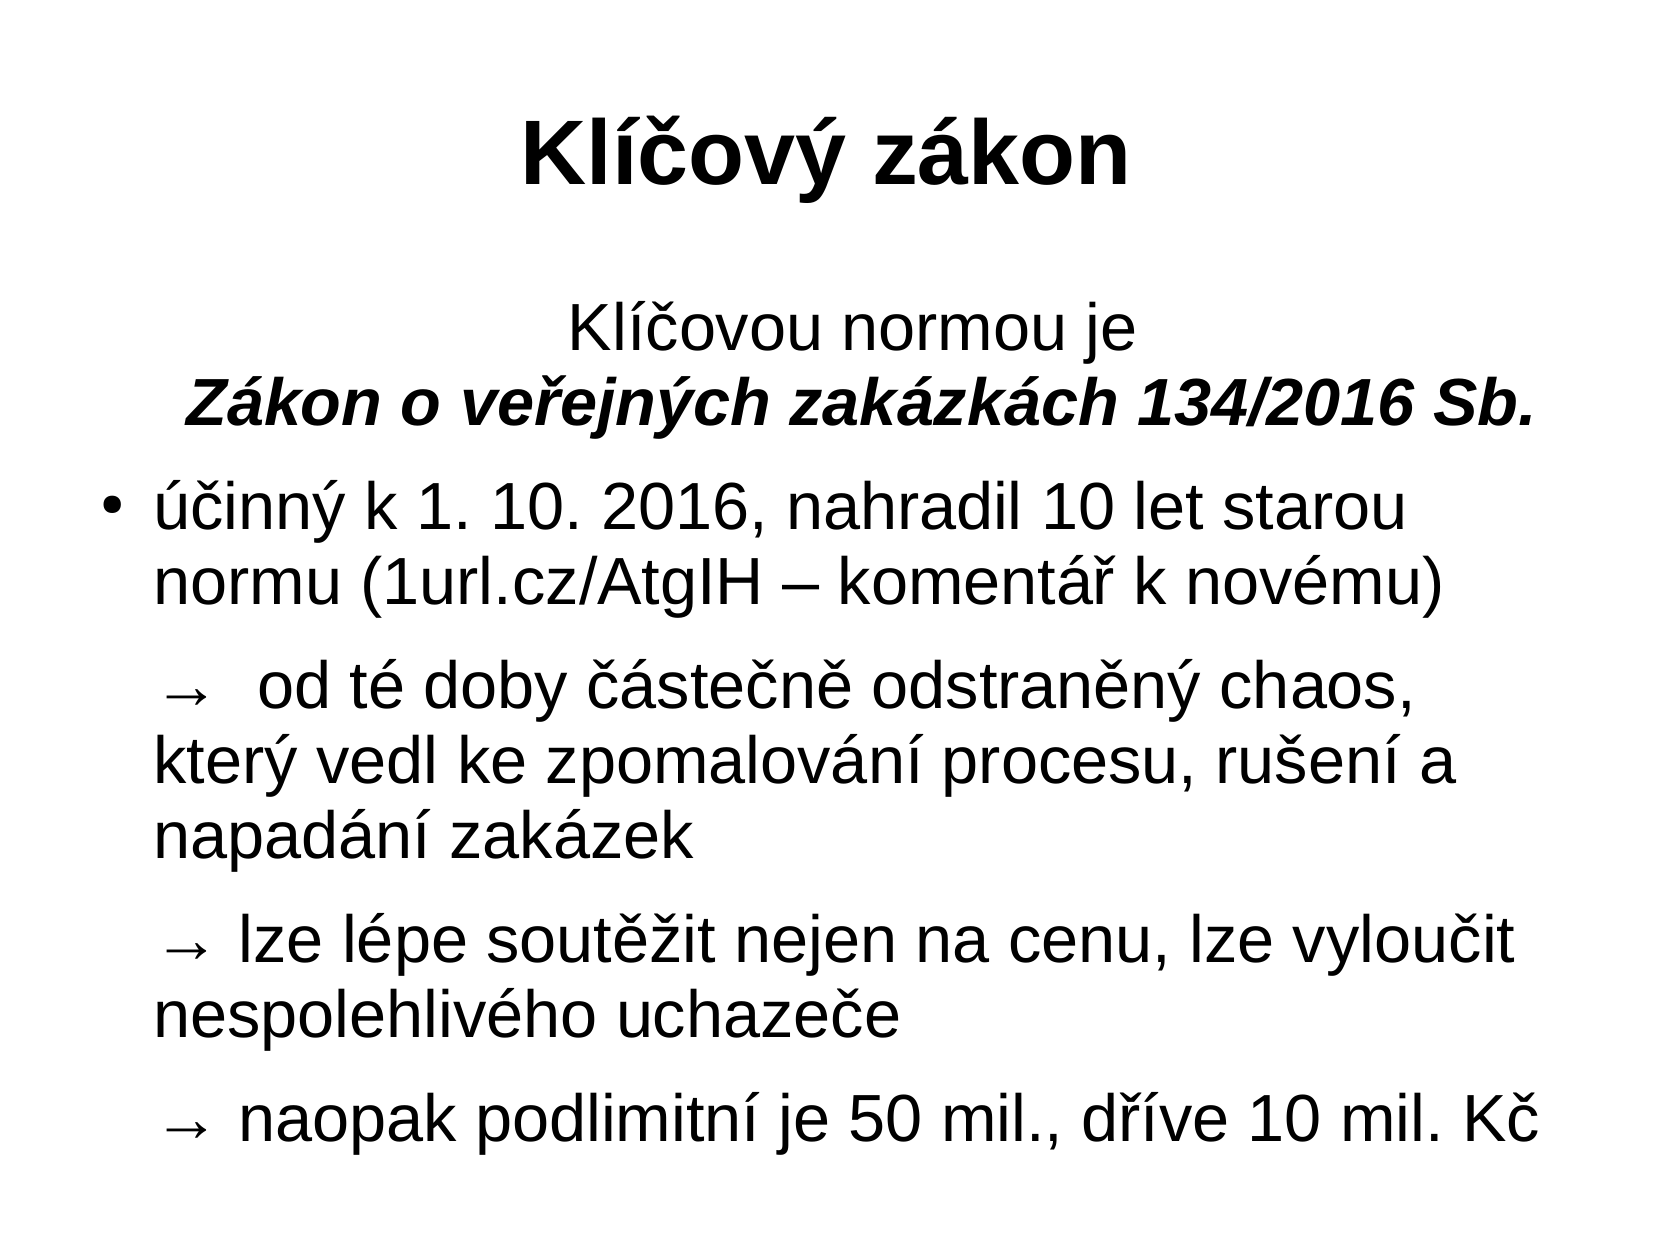

# Klíčový zákon
Klíčovou normou je
Zákon o veřejných zakázkách 134/2016 Sb.
účinný k 1. 10. 2016, nahradil 10 let starou normu (1url.cz/AtgIH – komentář k novému)
→ od té doby částečně odstraněný chaos, který vedl ke zpomalování procesu, rušení a napadání zakázek
→ lze lépe soutěžit nejen na cenu, lze vyloučit nespolehlivého uchazeče
→ naopak podlimitní je 50 mil., dříve 10 mil. Kč